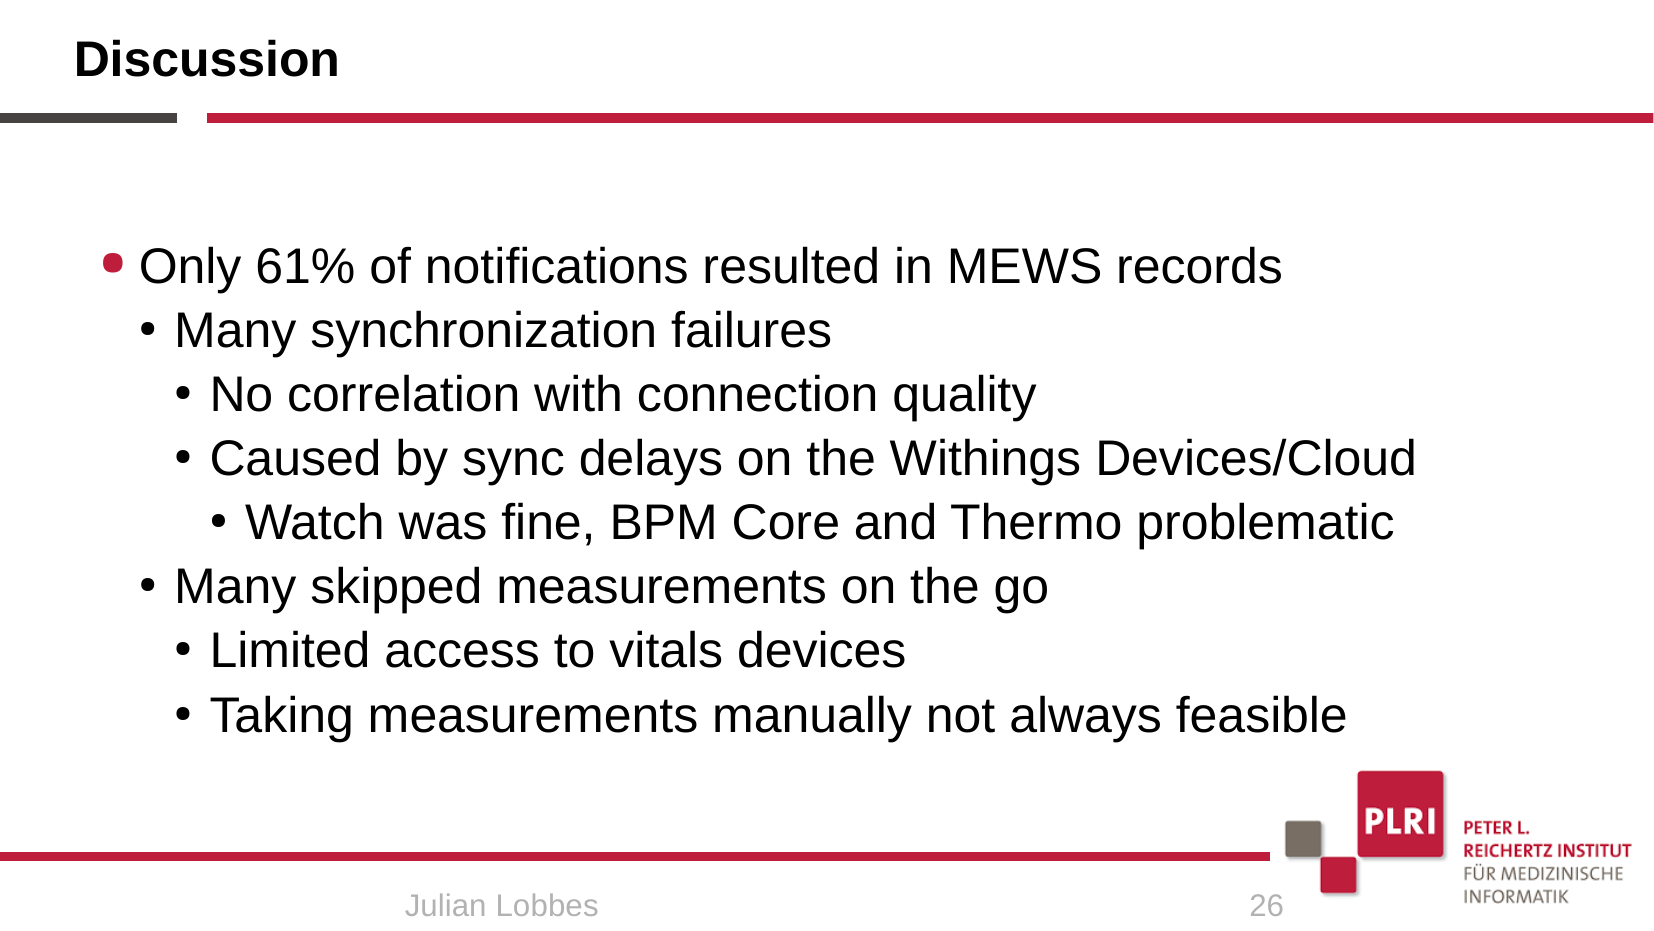

Discussion
Only 61% of notifications resulted in MEWS records
Many synchronization failures
No correlation with connection quality
Caused by sync delays on the Withings Devices/Cloud
Watch was fine, BPM Core and Thermo problematic
Many skipped measurements on the go
Limited access to vitals devices
Taking measurements manually not always feasible
Julian Lobbes